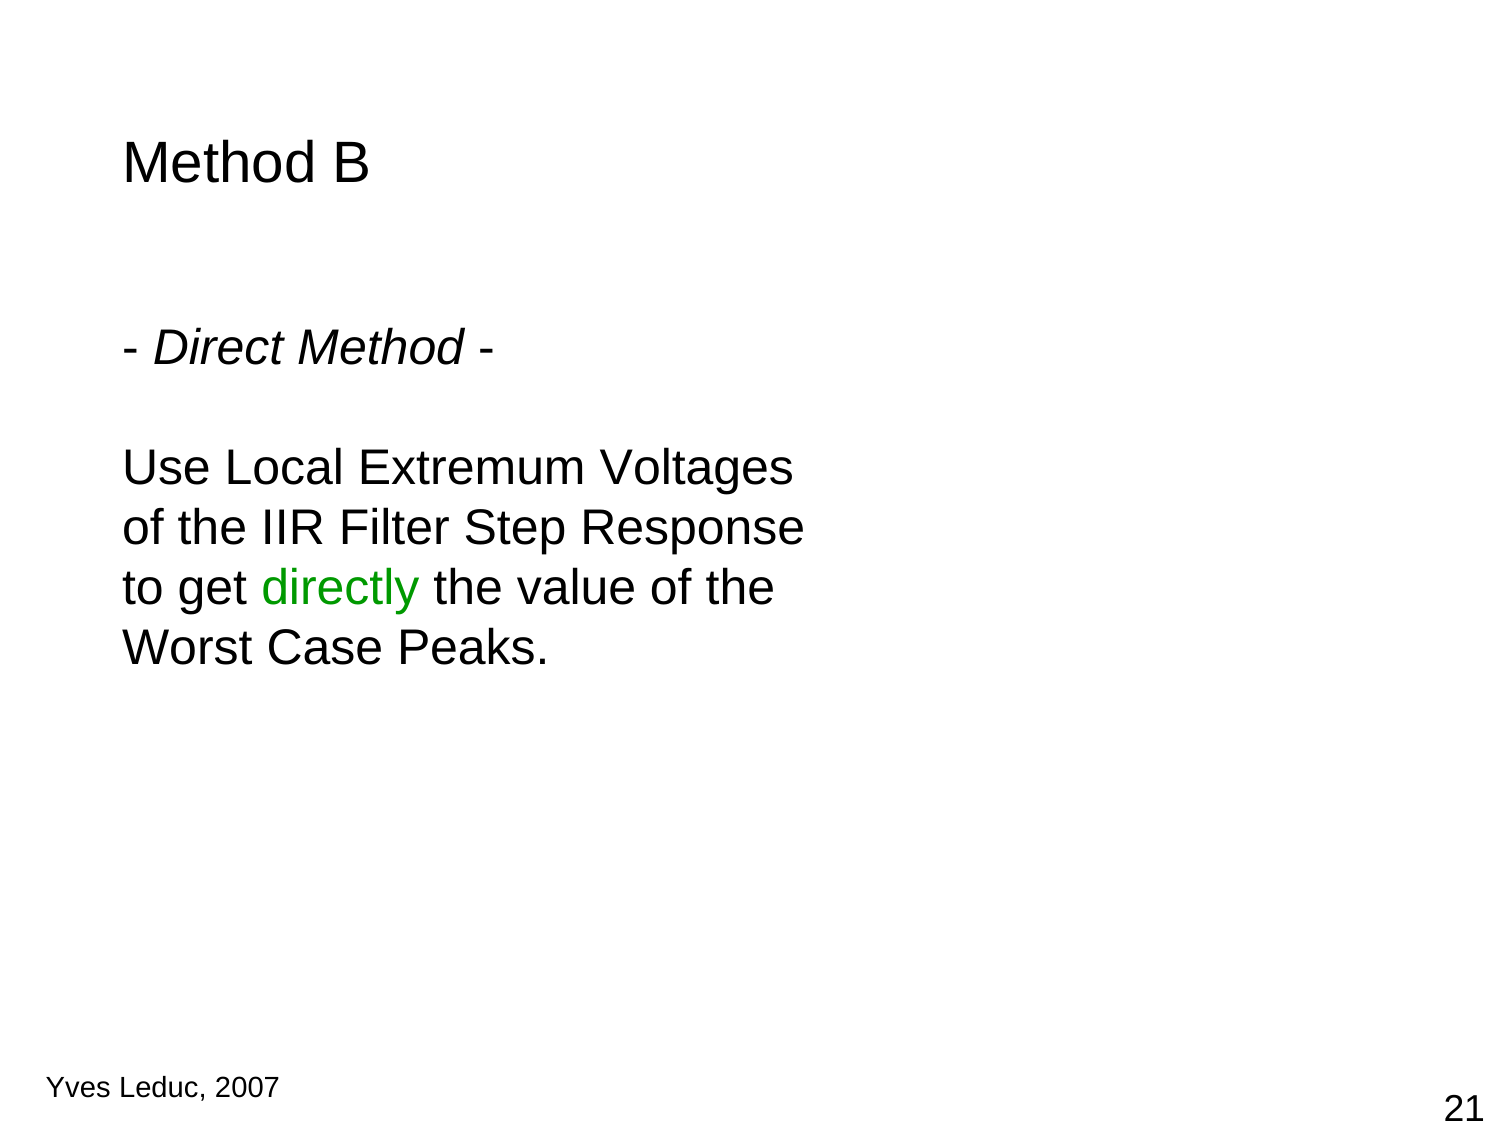

Method B
- Direct Method -
Use Local Extremum Voltages
of the IIR Filter Step Response
to get directly the value of the
Worst Case Peaks.
21